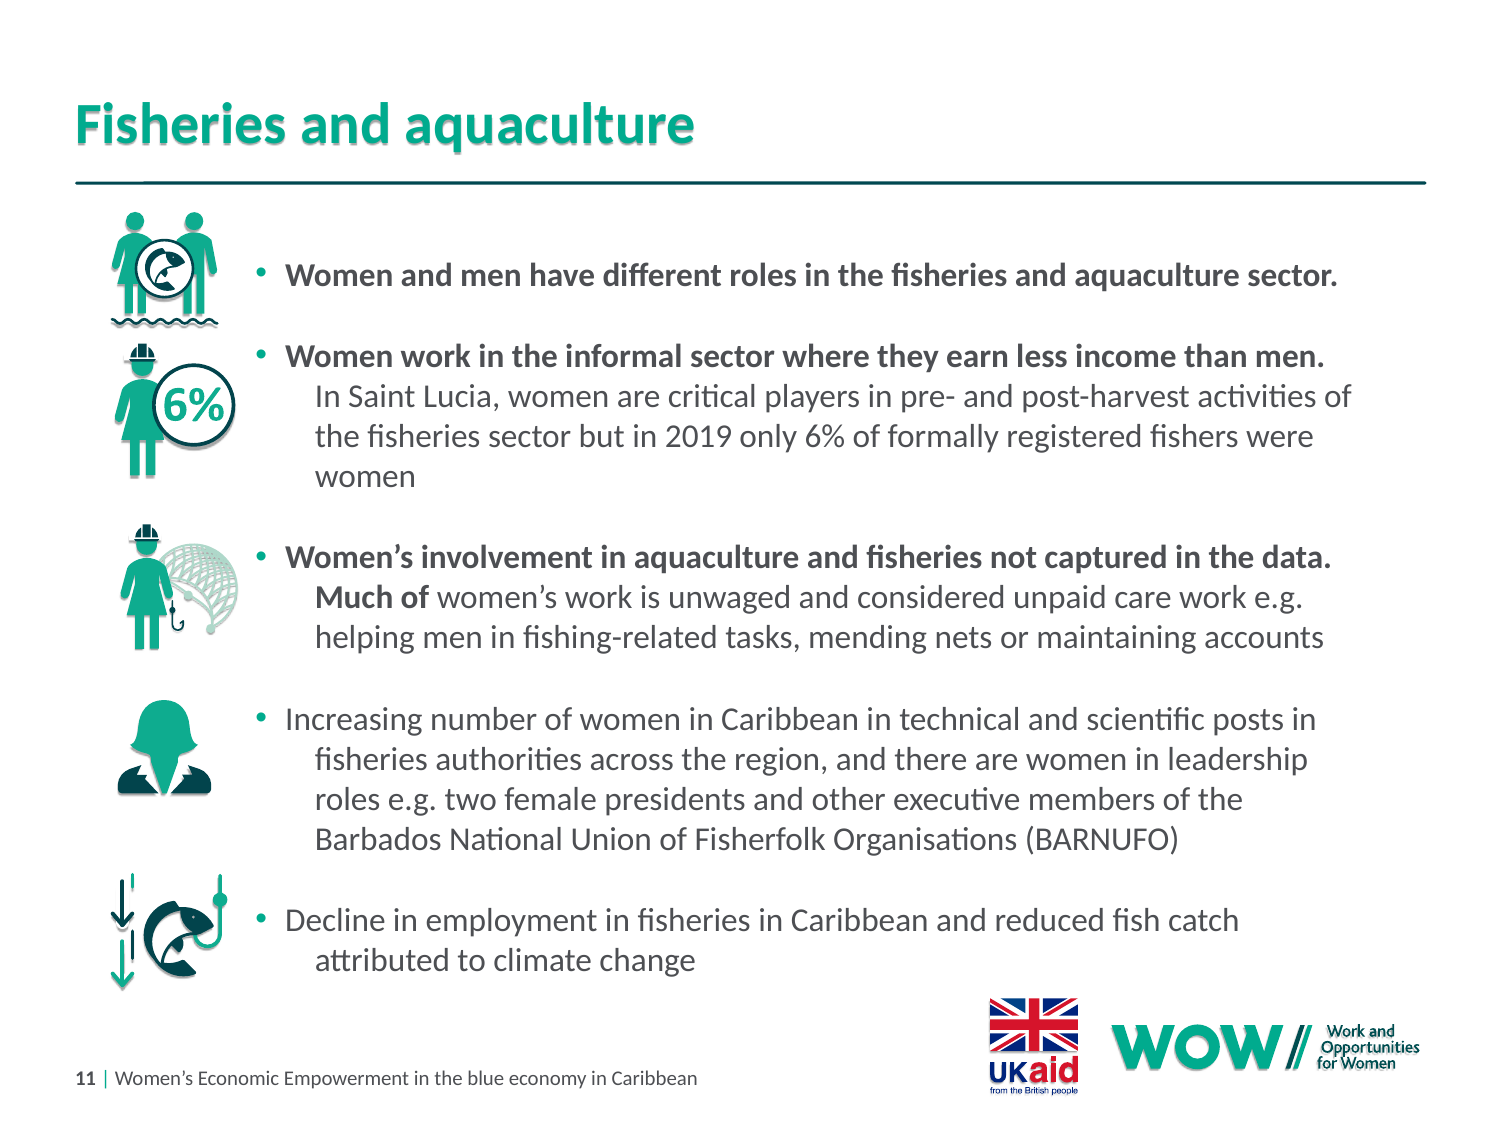

# Fisheries and aquaculture
Women and men have different roles in the fisheries and aquaculture sector.
Women work in the informal sector where they earn less income than men.
In Saint Lucia, women are critical players in pre- and post-harvest activities of the fisheries sector but in 2019 only 6% of formally registered fishers were women
Women’s involvement in aquaculture and fisheries not captured in the data. Much of women’s work is unwaged and considered unpaid care work e.g. helping men in fishing-related tasks, mending nets or maintaining accounts
Increasing number of women in Caribbean in technical and scientific posts in fisheries authorities across the region, and there are women in leadership roles e.g. two female presidents and other executive members of the Barbados National Union of Fisherfolk Organisations (BARNUFO)
Decline in employment in fisheries in Caribbean and reduced fish catch attributed to climate change
10 | Women’s Economic Empowerment in the blue economy in Caribbean